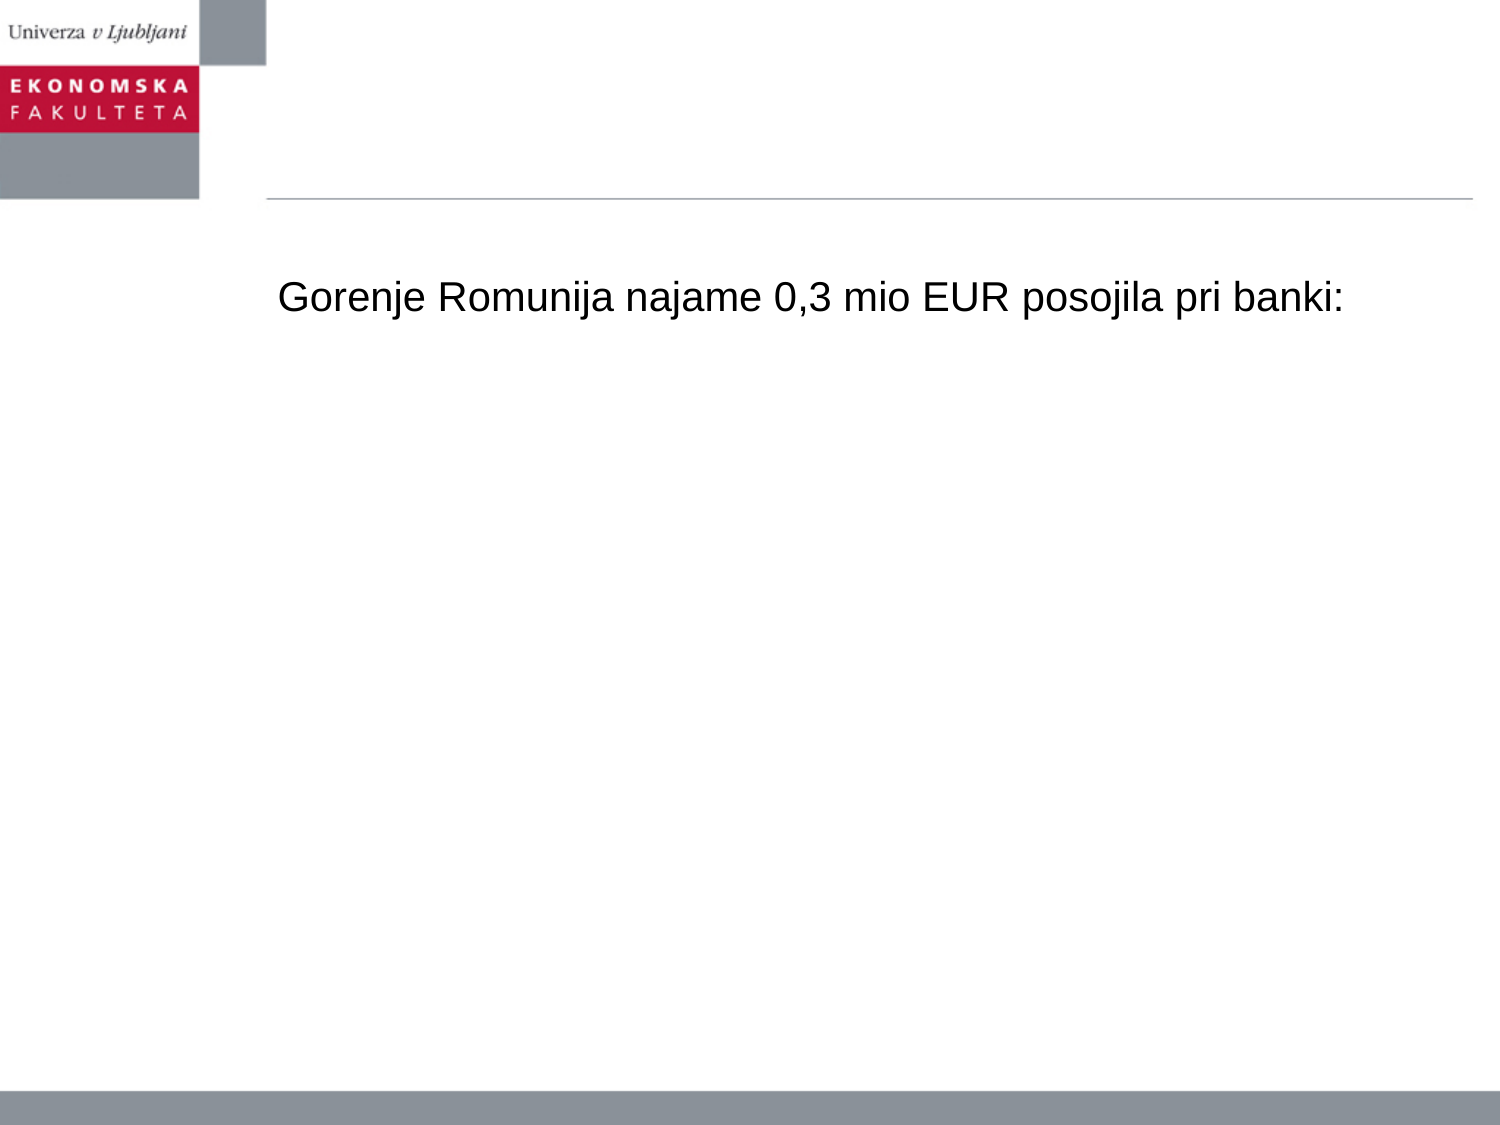

#
Gorenje Romunija najame 0,3 mio EUR posojila pri banki: